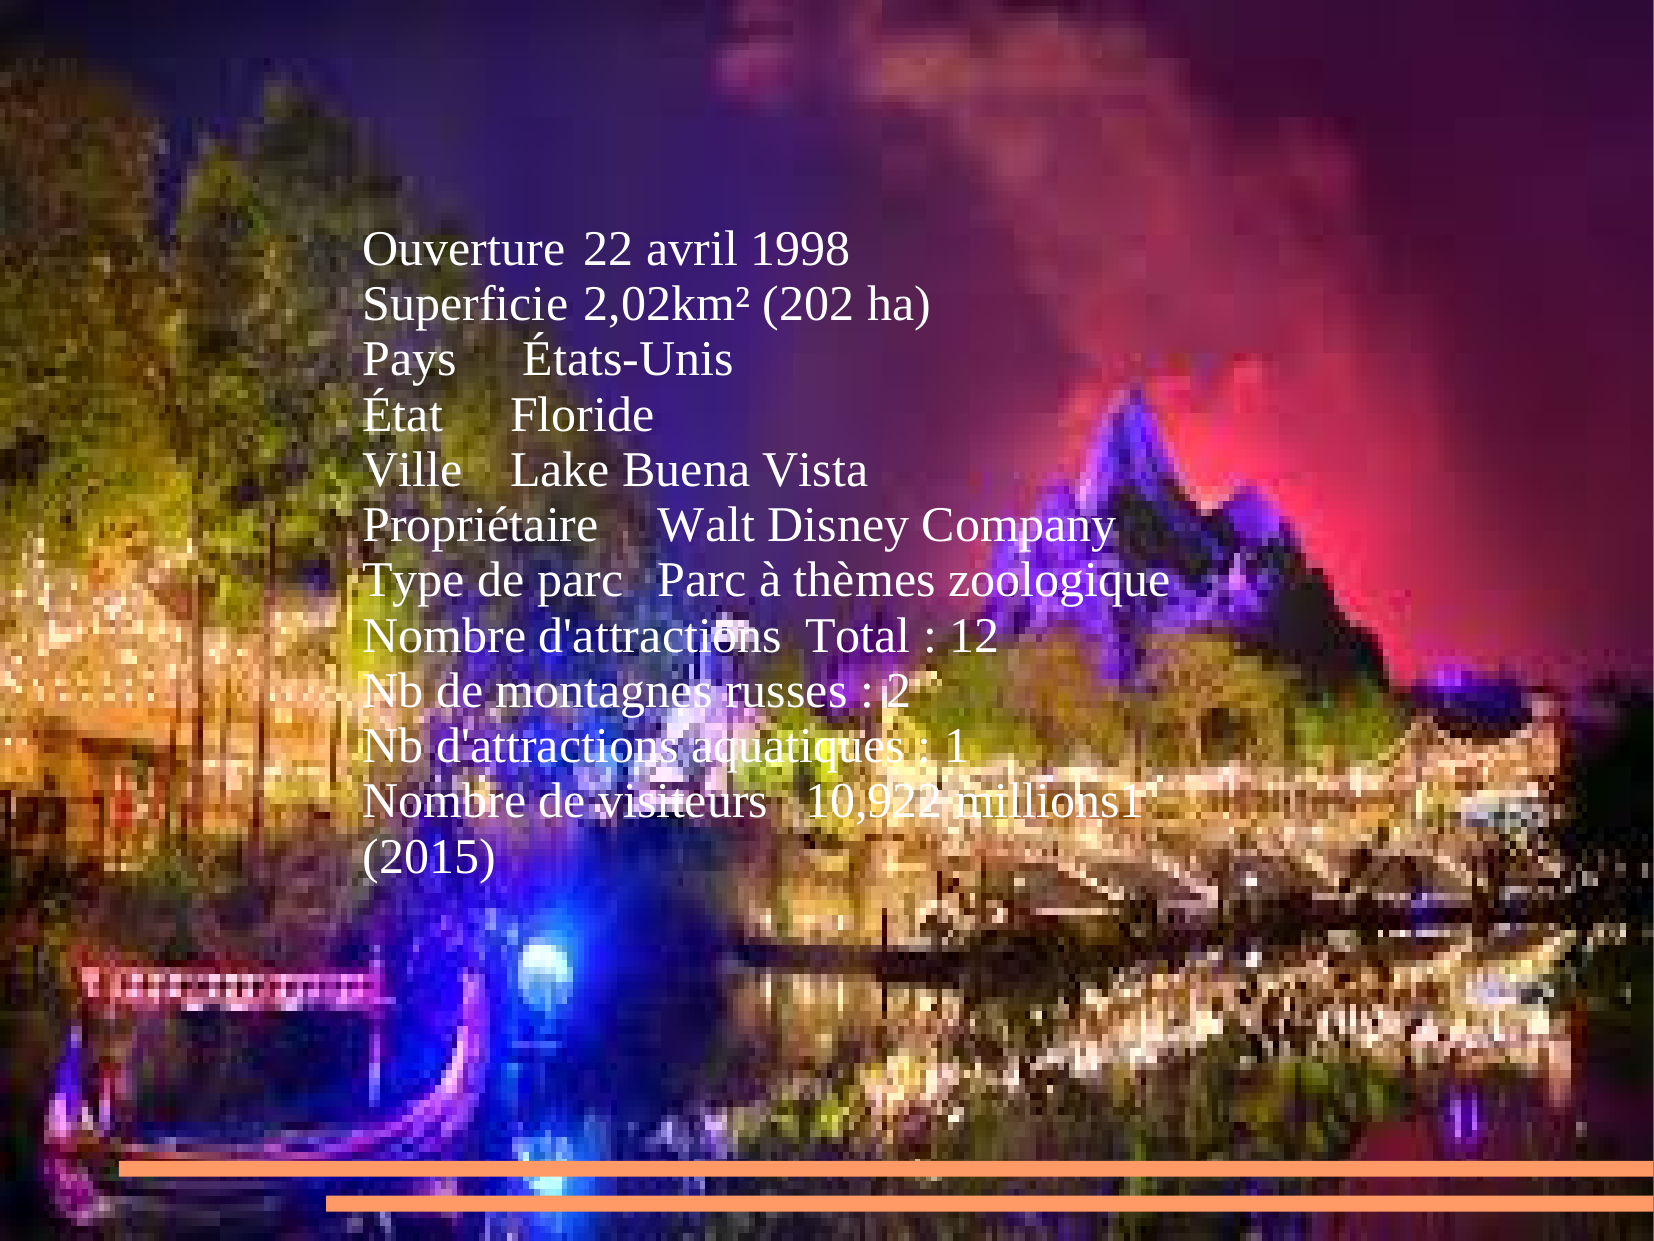

Ouverture	22 avril 1998
Superficie	2,02km² (202 ha)
Pays	 États-Unis
État	Floride
Ville	Lake Buena Vista
Propriétaire	Walt Disney Company
Type de parc	Parc à thèmes zoologique
Nombre d'attractions	Total : 12
Nb de montagnes russes : 2
Nb d'attractions aquatiques : 1
Nombre de visiteurs	10,922 millions1 (2015)